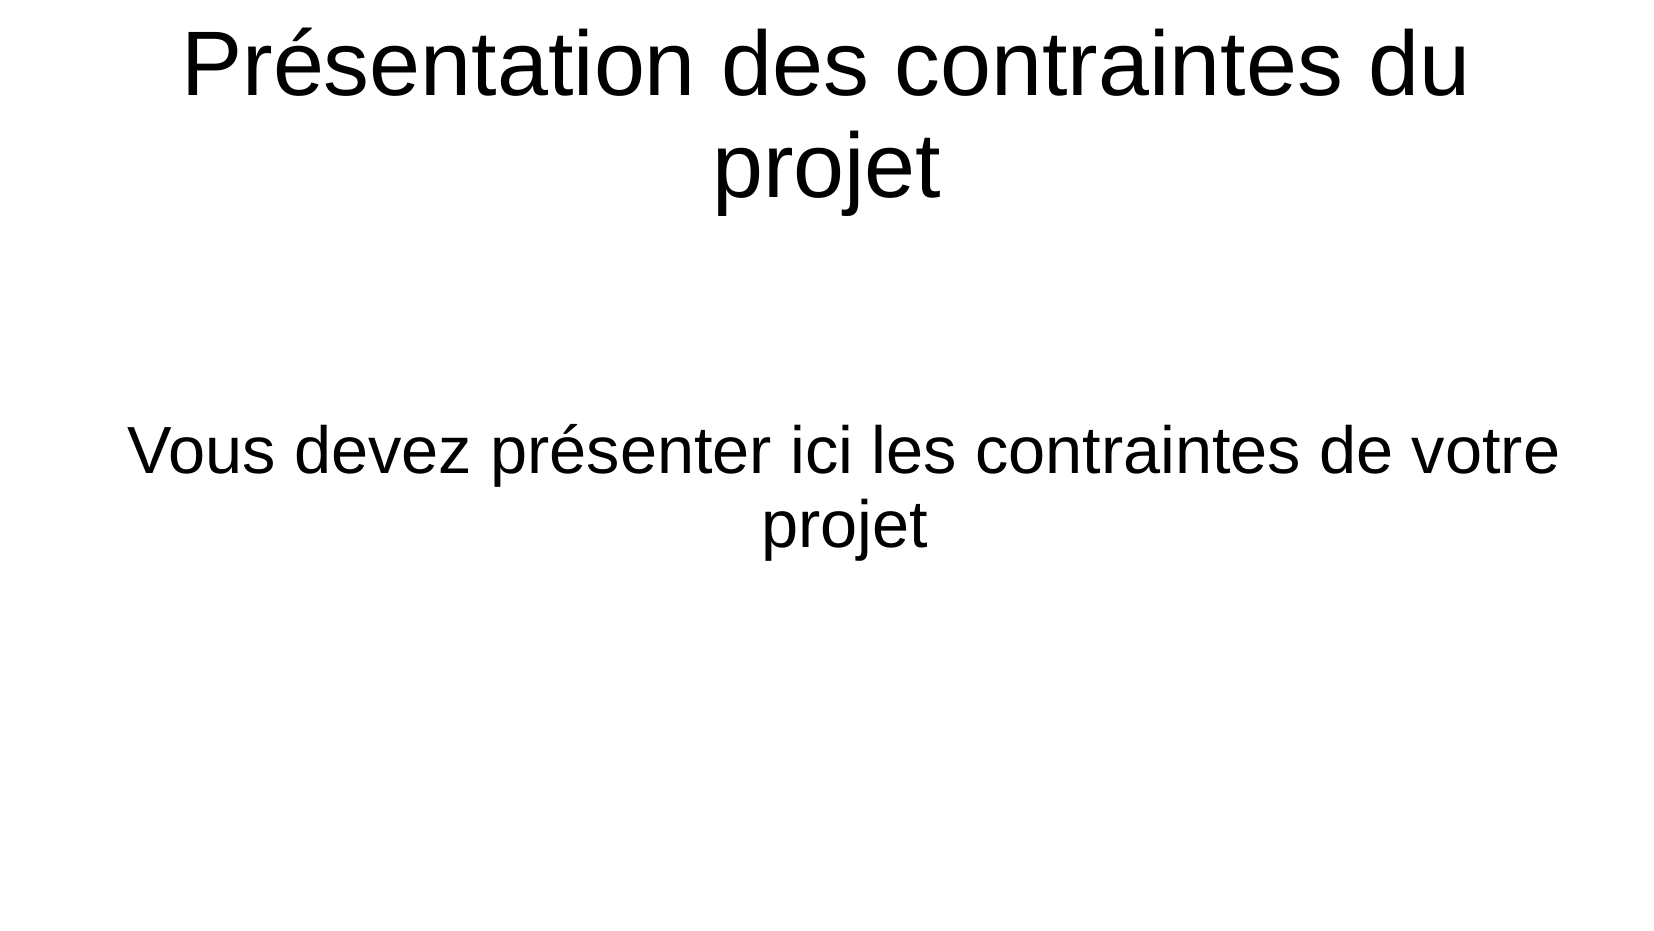

# Présentation des contraintes du projet
Vous devez présenter ici les contraintes de votre projet